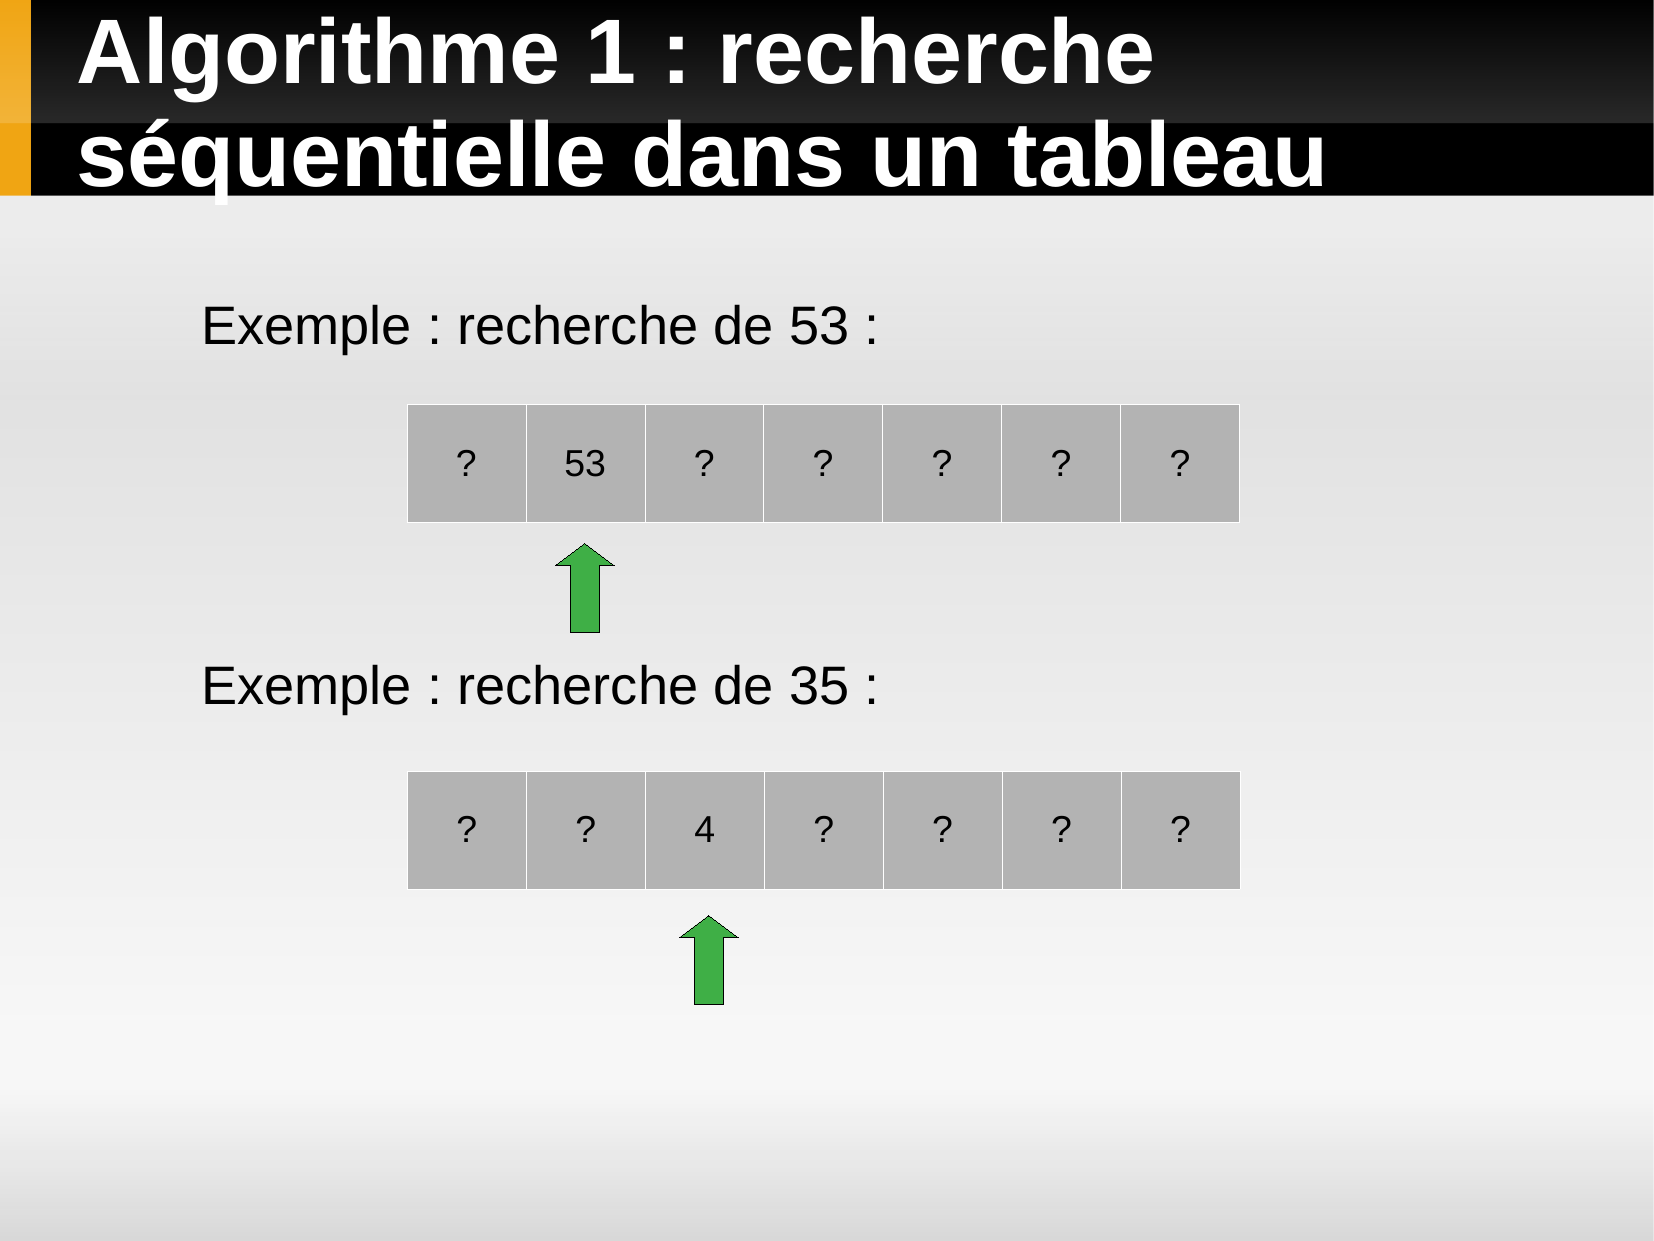

Algorithme 1 : recherche séquentielle dans un tableau
# Exemple : recherche de 53 :
Exemple : recherche de 35 :
| ? | 53 | ? | ? | ? | ? | ? |
| --- | --- | --- | --- | --- | --- | --- |
| ? | ? | 4 | ? | ? | ? | ? |
| --- | --- | --- | --- | --- | --- | --- |